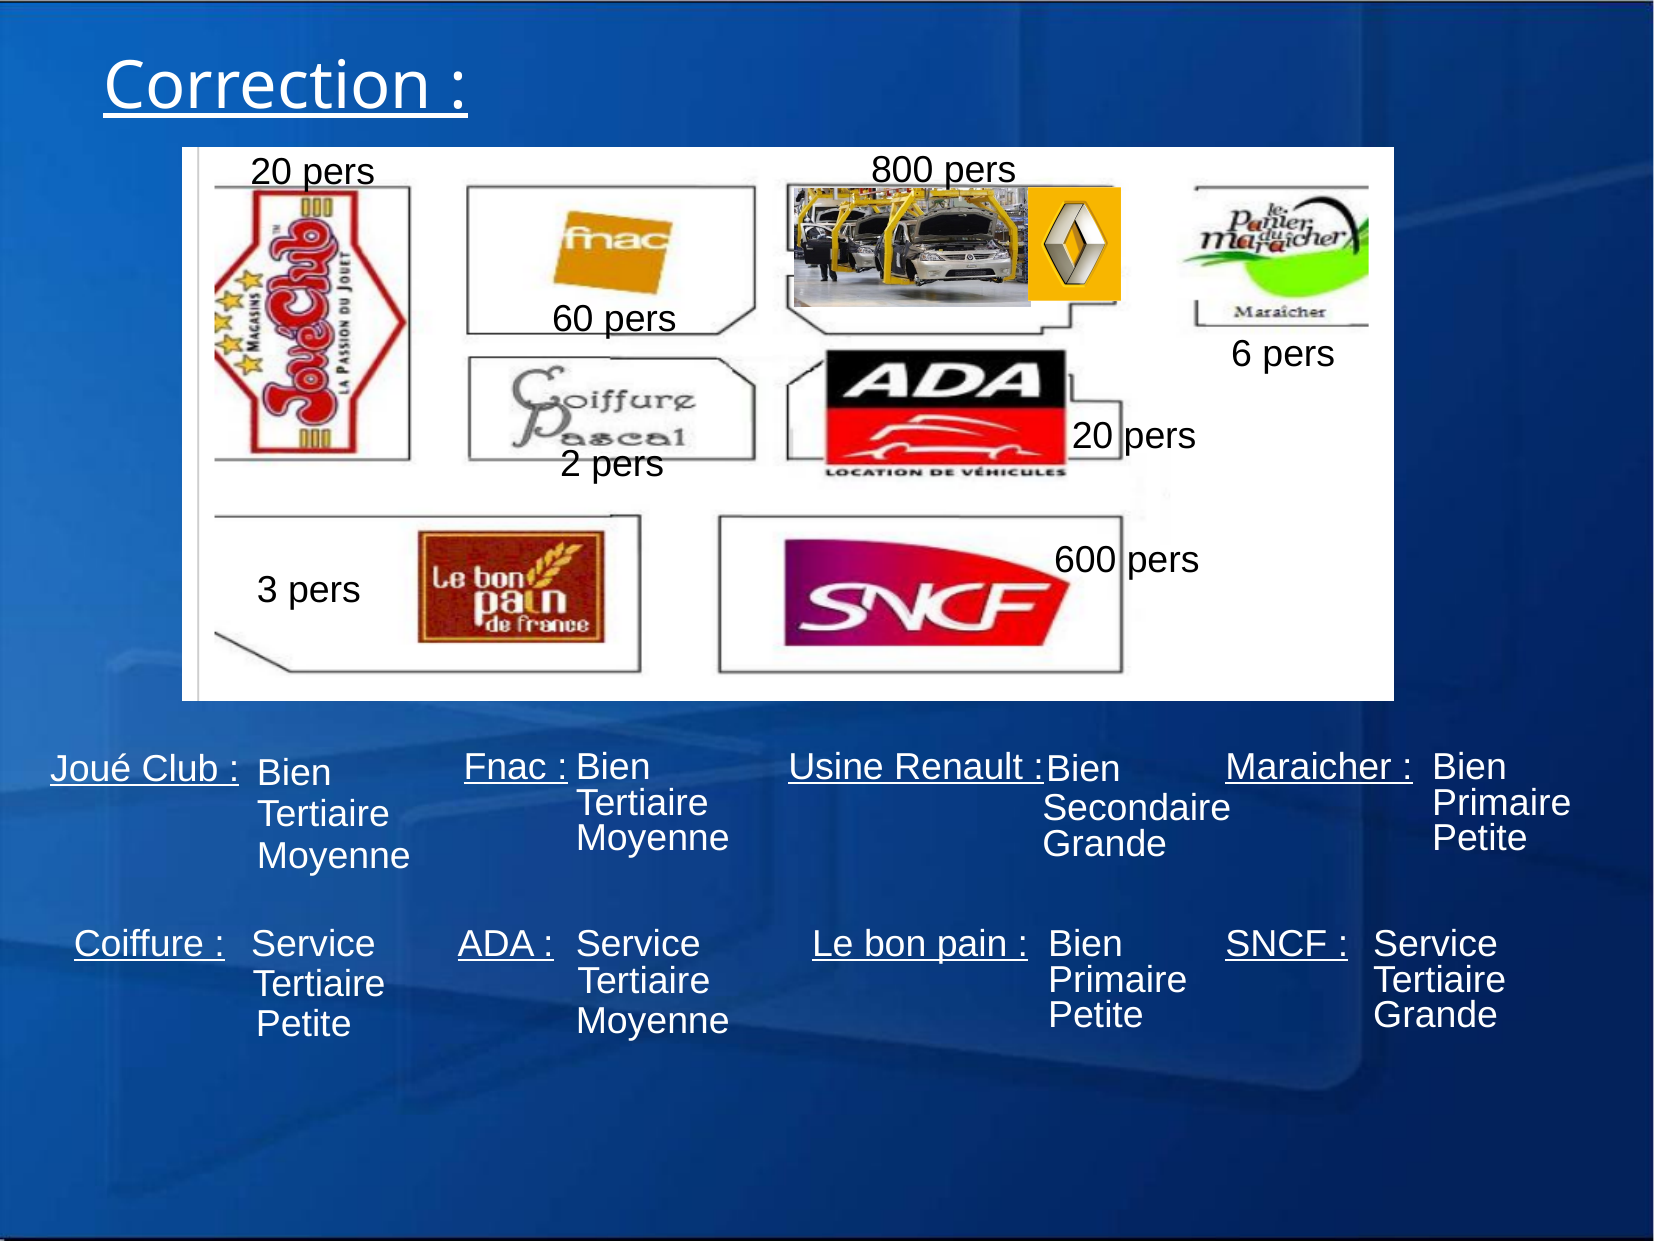

Correction :
800 pers
20 pers
50 pers
60 pers
6 pers
2 pers
600 pers
3 pers
20 pers
Fnac :
Bien
Usine Renault :
Maraicher :
Bien
Joué Club :
Bien
Bien
Tertiaire
Primaire
Secondaire
Tertiaire
Moyenne
Petite
Grande
Moyenne
Coiffure :
Service
ADA :
Service
Le bon pain :
Bien
SNCF :
Service
Primaire
Tertiaire
Tertiaire
Tertiaire
Petite
Grande
Moyenne
Petite